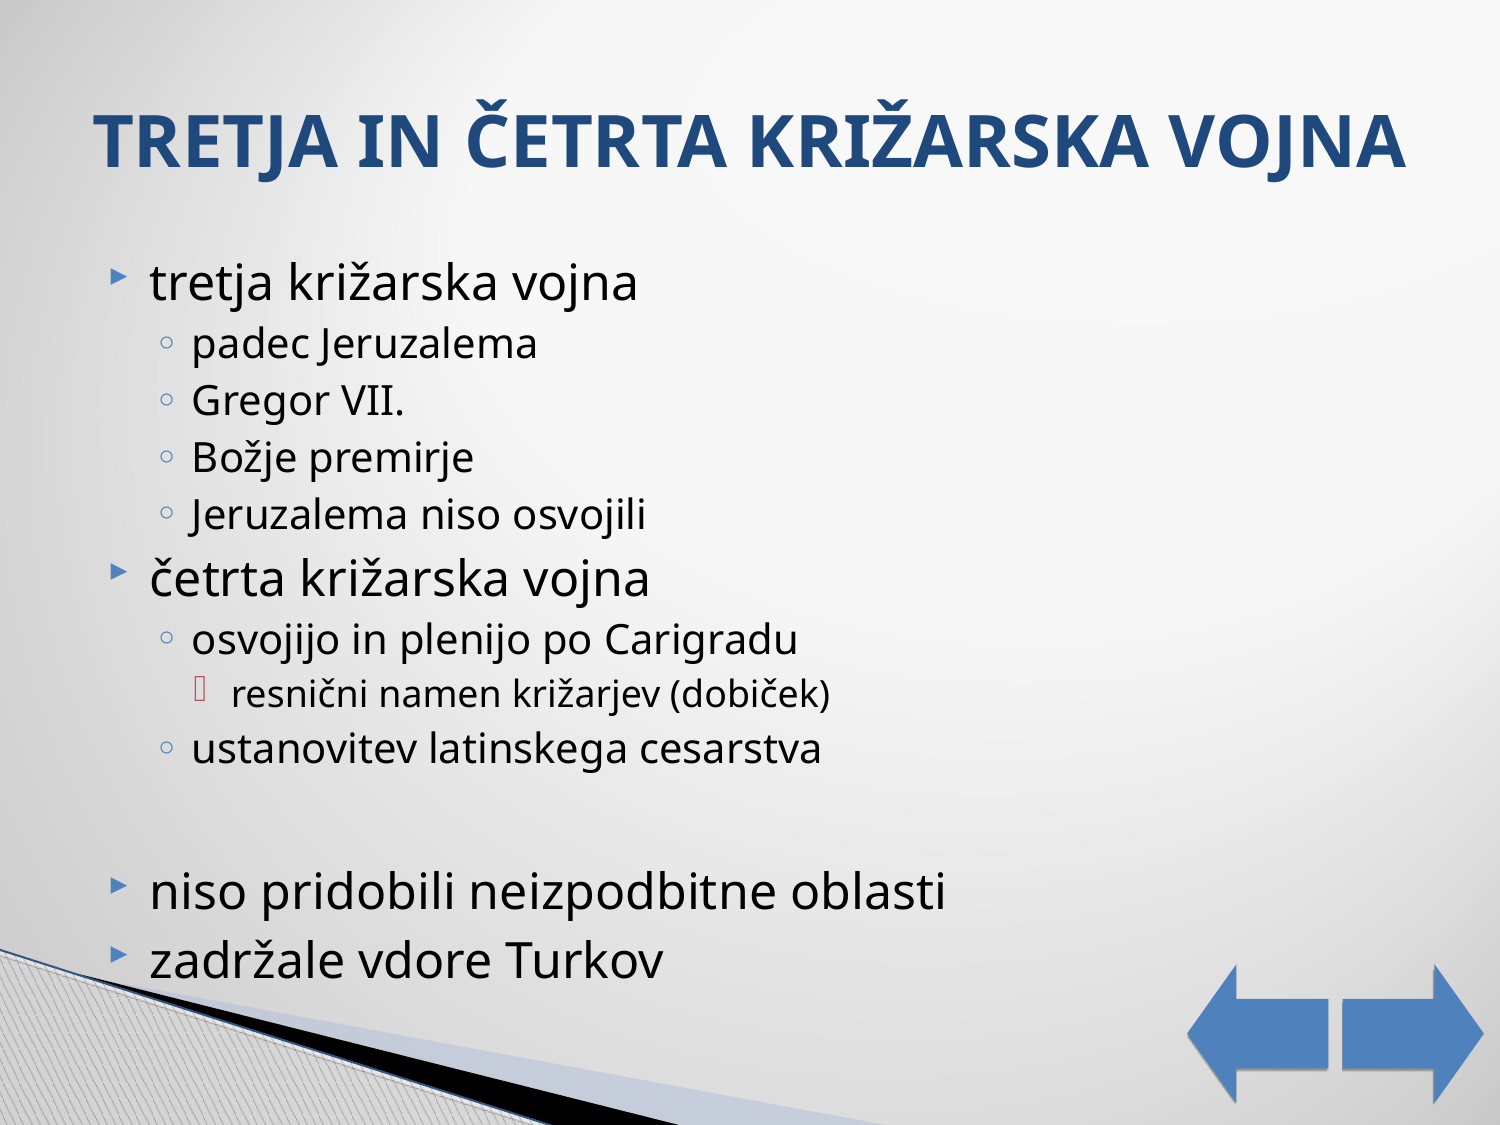

TRETJA IN ČETRTA KRIŽARSKA VOJNA
# tretja križarska vojna
padec Jeruzalema
Gregor VII.
Božje premirje
Jeruzalema niso osvojili
četrta križarska vojna
osvojijo in plenijo po Carigradu
resnični namen križarjev (dobiček)
ustanovitev latinskega cesarstva
niso pridobili neizpodbitne oblasti
zadržale vdore Turkov